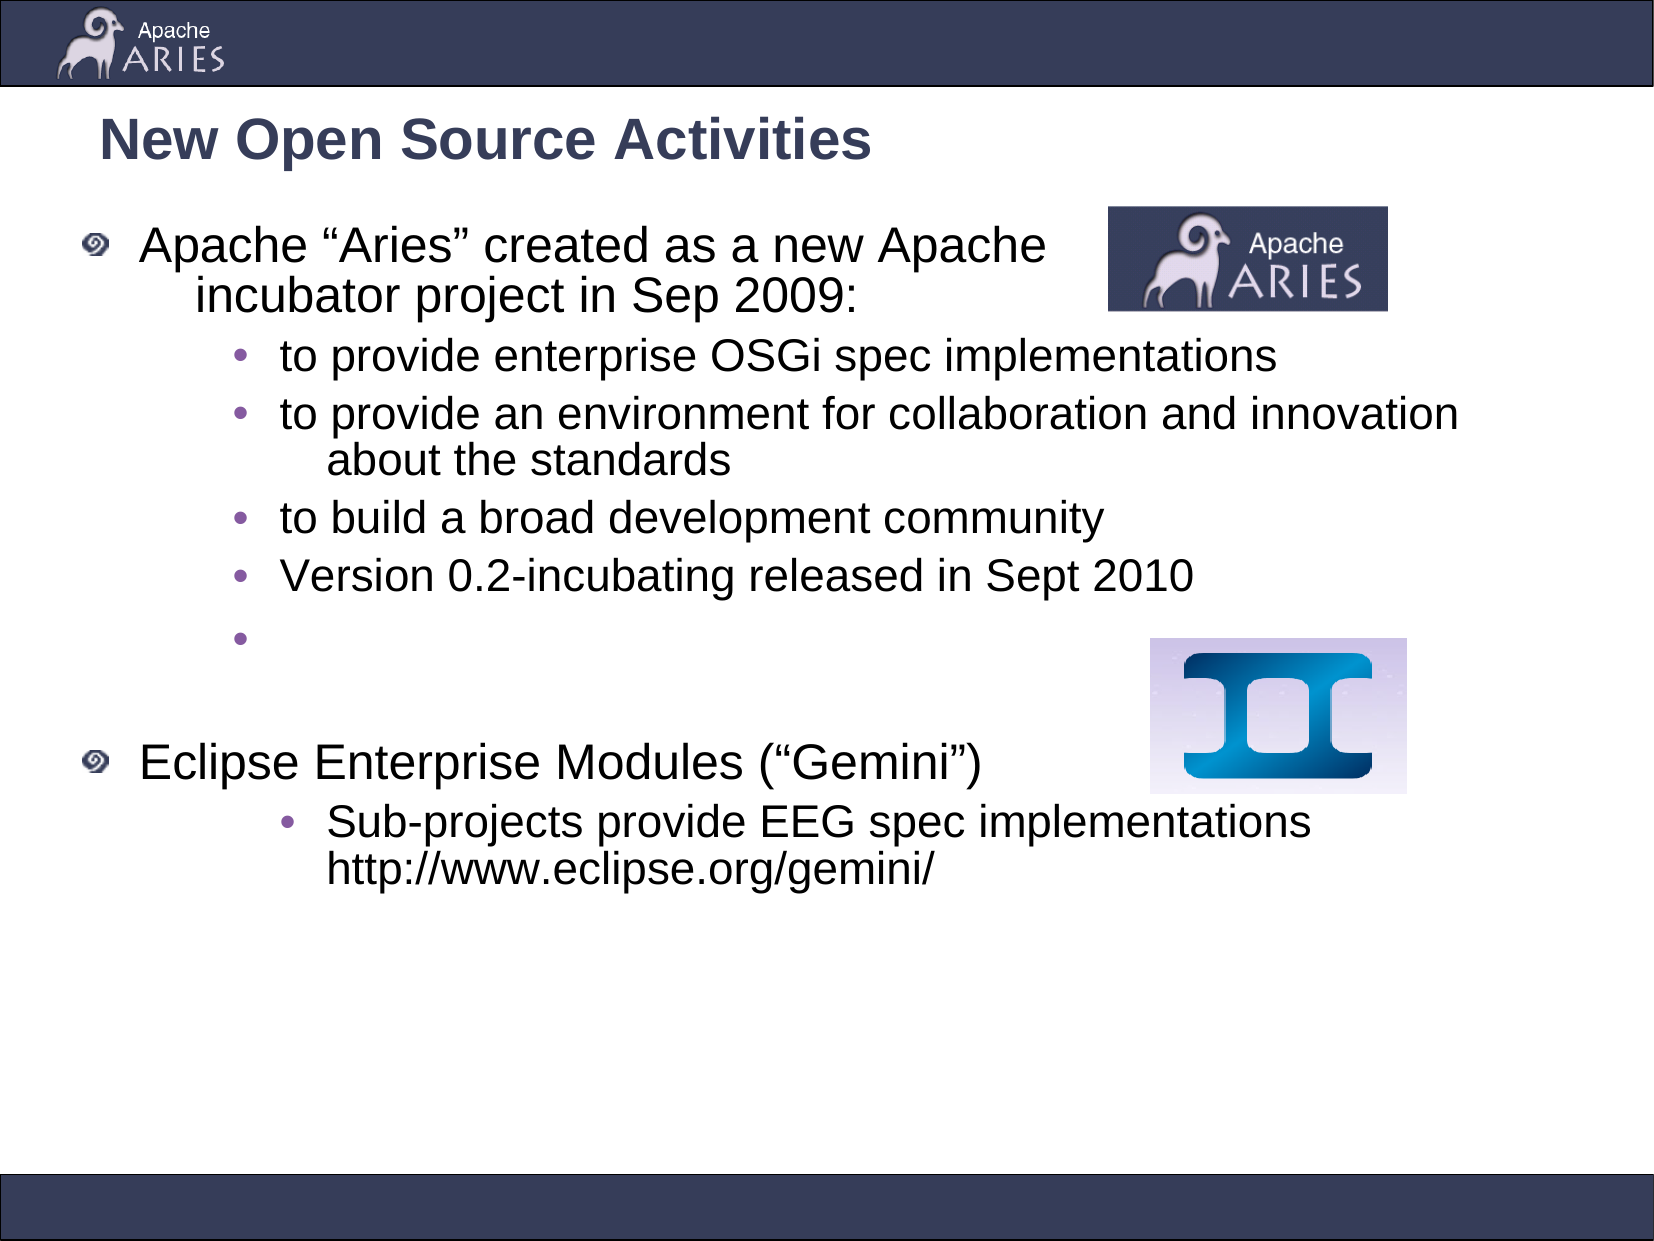

# New Open Source Activities
Apache “Aries” created as a new Apache
incubator project in Sep 2009:
to provide enterprise OSGi spec implementations
to provide an environment for collaboration and innovation about the standards
to build a broad development community
Version 0.2-incubating released in Sept 2010
Eclipse Enterprise Modules (“Gemini”)
Sub-projects provide EEG spec implementations
http://www.eclipse.org/gemini/
March12, 2010
QCon London 2010 Ian Robinson
21